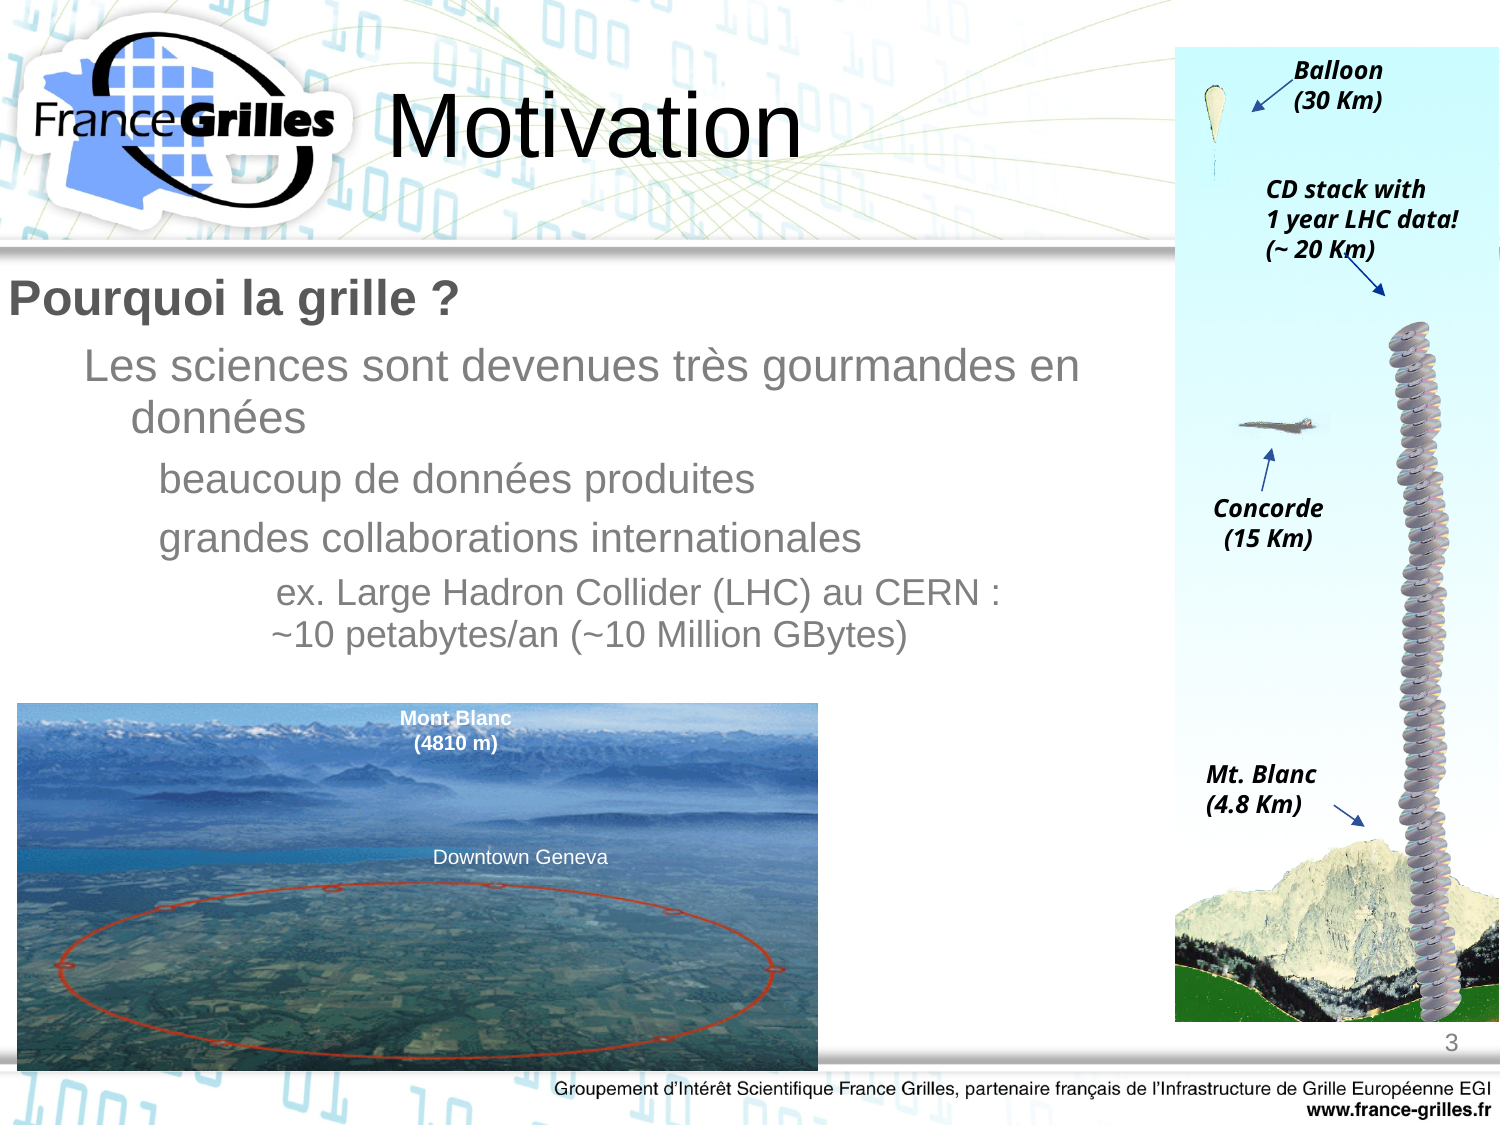

# Motivation
Balloon
(30 Km)
CD stack with
1 year LHC data!
(~ 20 Km)
Concorde
(15 Km)
Mt. Blanc
(4.8 Km)
Pourquoi la grille ?
Les sciences sont devenues très gourmandes en données
beaucoup de données produites
grandes collaborations internationales
 ex. Large Hadron Collider (LHC) au CERN :
~10 petabytes/an (~10 Million GBytes)
Mont Blanc
(4810 m)
Downtown Geneva
3
Introduction aux grilles